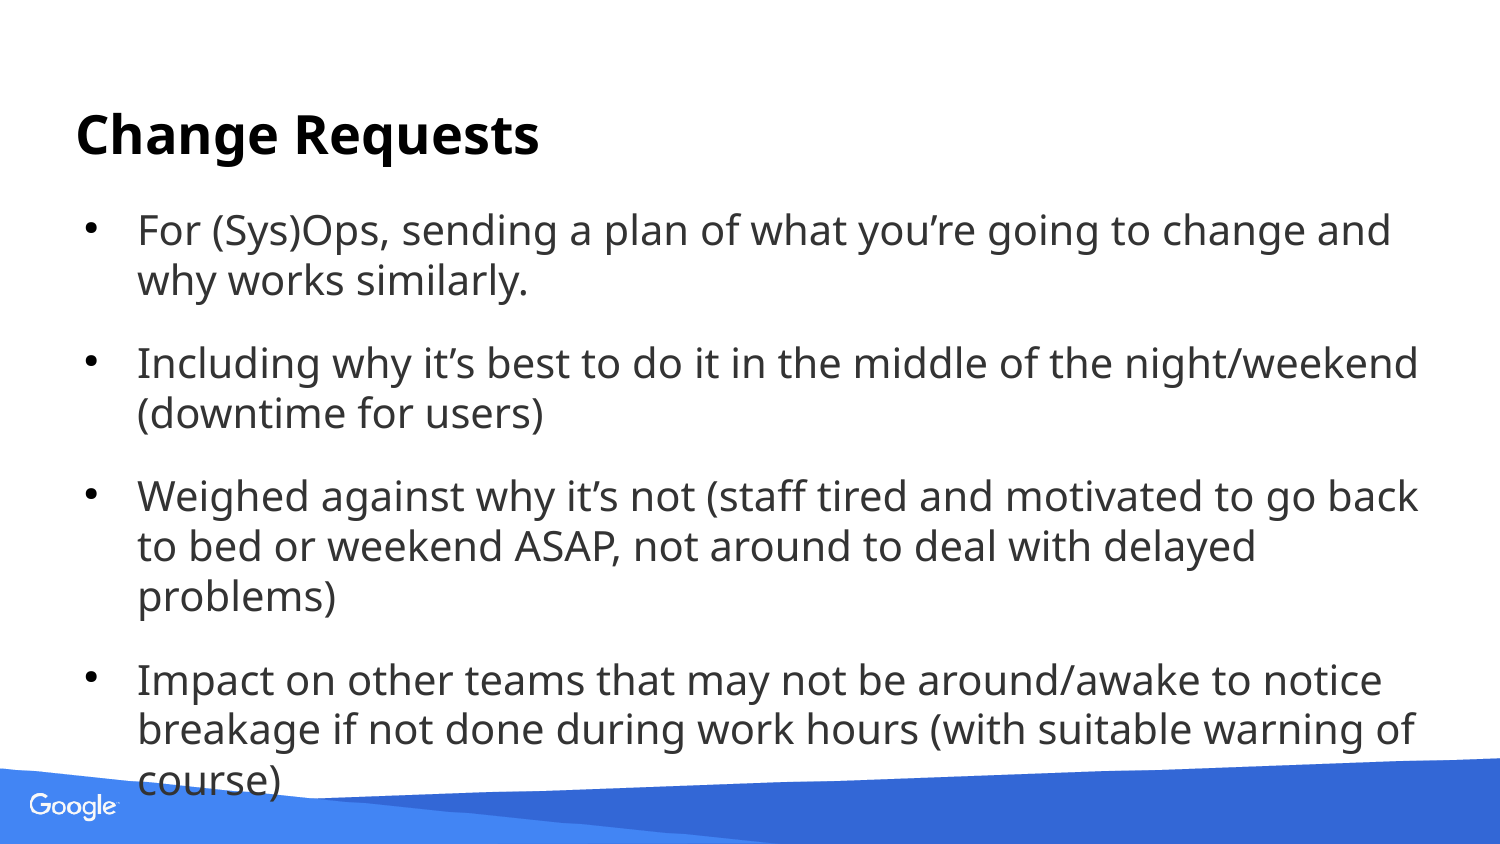

Change Requests
# For (Sys)Ops, sending a plan of what you’re going to change and why works similarly.
Including why it’s best to do it in the middle of the night/weekend (downtime for users)
Weighed against why it’s not (staff tired and motivated to go back to bed or weekend ASAP, not around to deal with delayed problems)
Impact on other teams that may not be around/awake to notice breakage if not done during work hours (with suitable warning of course)